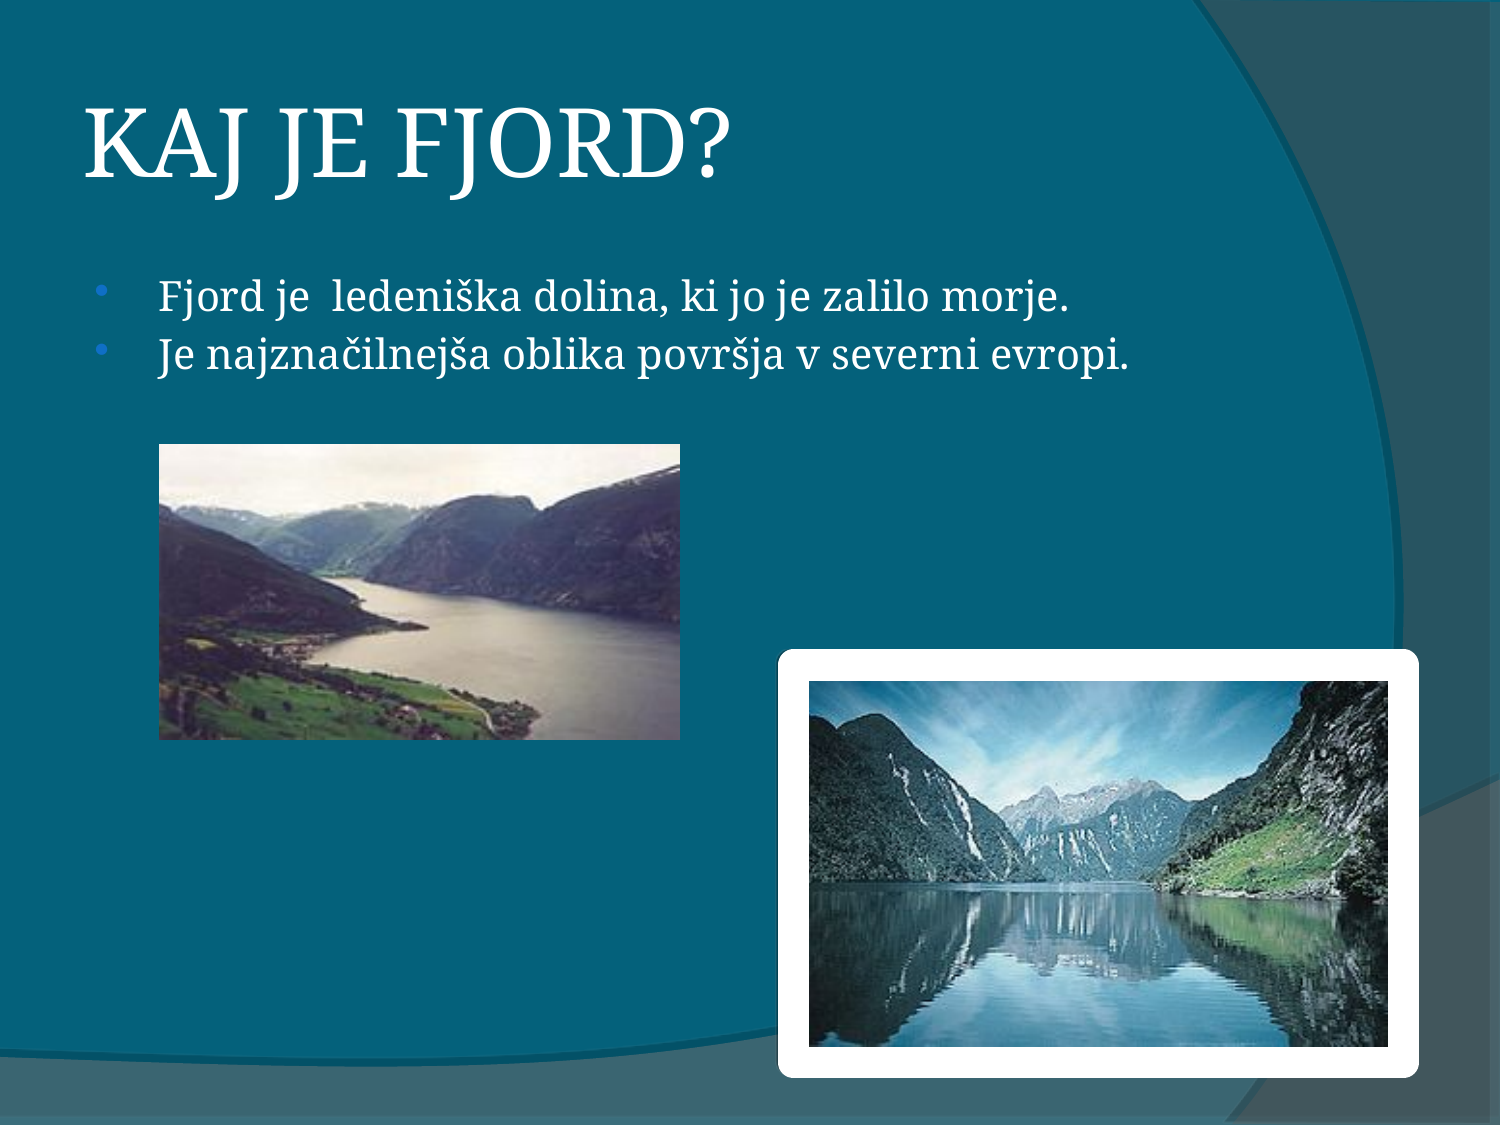

# KAJ JE FJORD?
Fjord je ledeniška dolina, ki jo je zalilo morje.
Je najznačilnejša oblika površja v severni evropi.